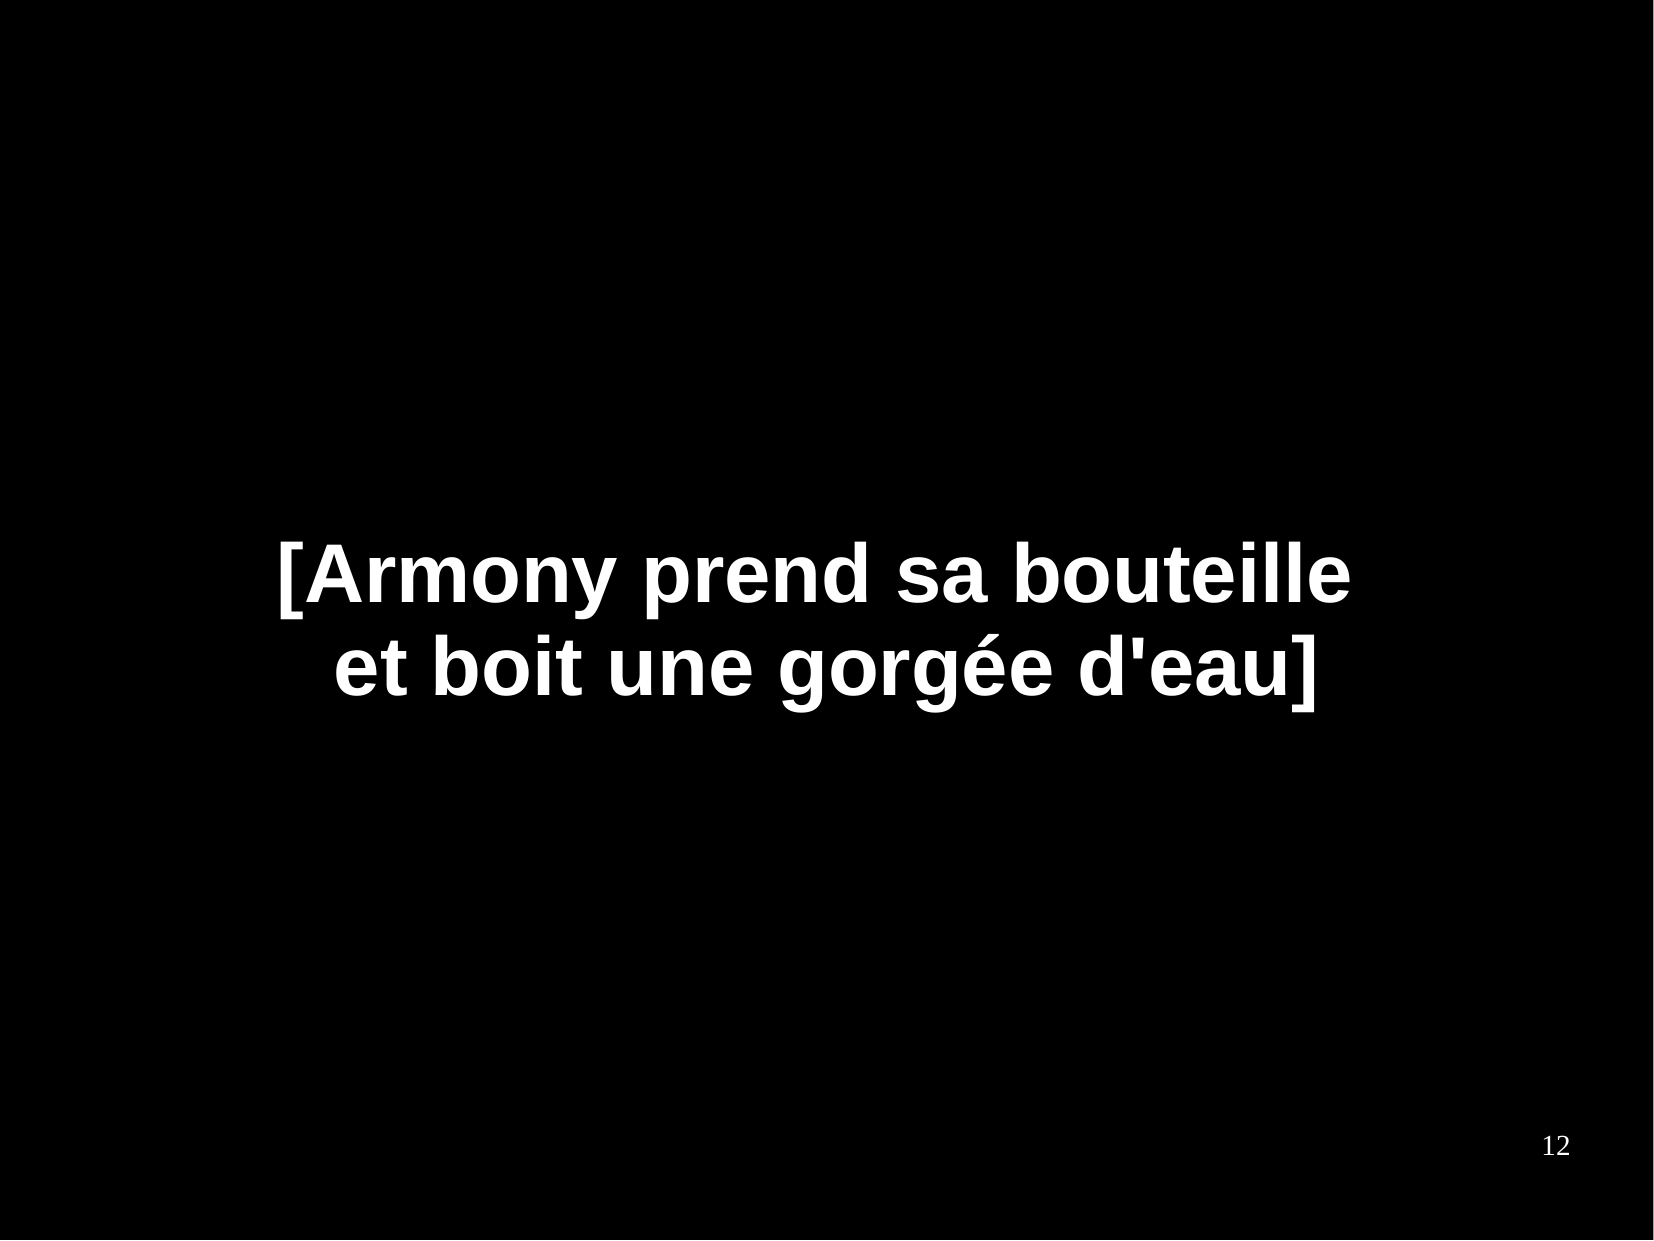

[Armony prend sa bouteille
et boit une gorgée d'eau]
12